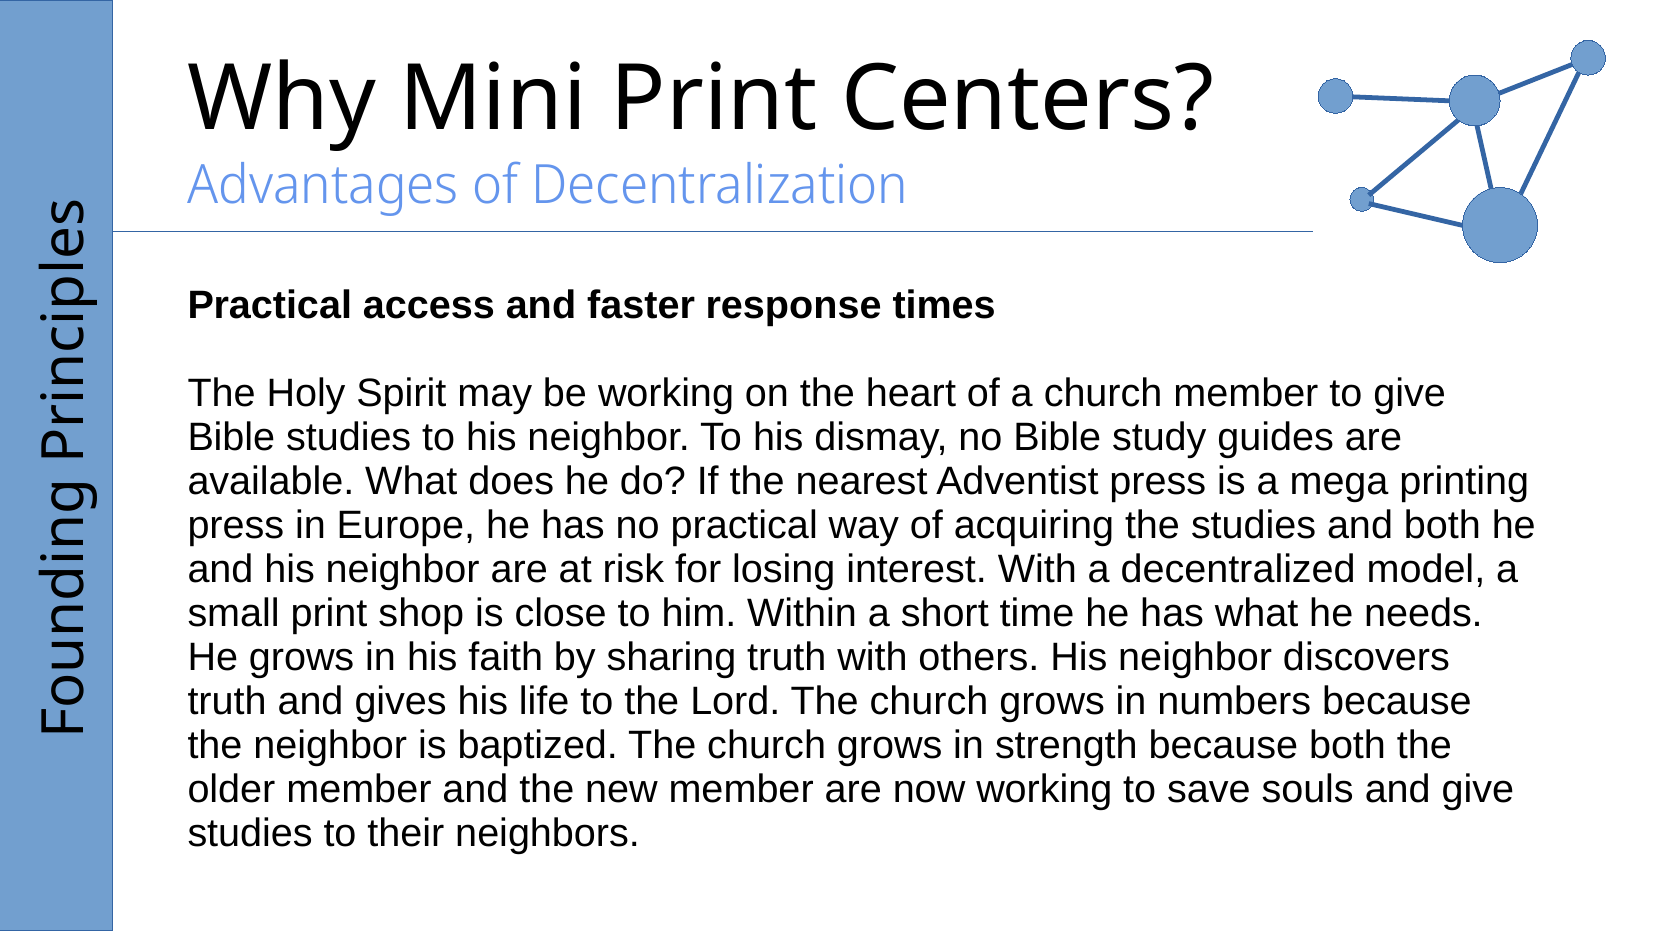

# Why Mini Print Centers?
Advantages of Decentralization
Practical access and faster response times
The Holy Spirit may be working on the heart of a church member to give Bible studies to his neighbor. To his dismay, no Bible study guides are available. What does he do? If the nearest Adventist press is a mega printing press in Europe, he has no practical way of acquiring the studies and both he and his neighbor are at risk for losing interest. With a decentralized model, a small print shop is close to him. Within a short time he has what he needs. He grows in his faith by sharing truth with others. His neighbor discovers truth and gives his life to the Lord. The church grows in numbers because the neighbor is baptized. The church grows in strength because both the older member and the new member are now working to save souls and give studies to their neighbors.
Founding Principles